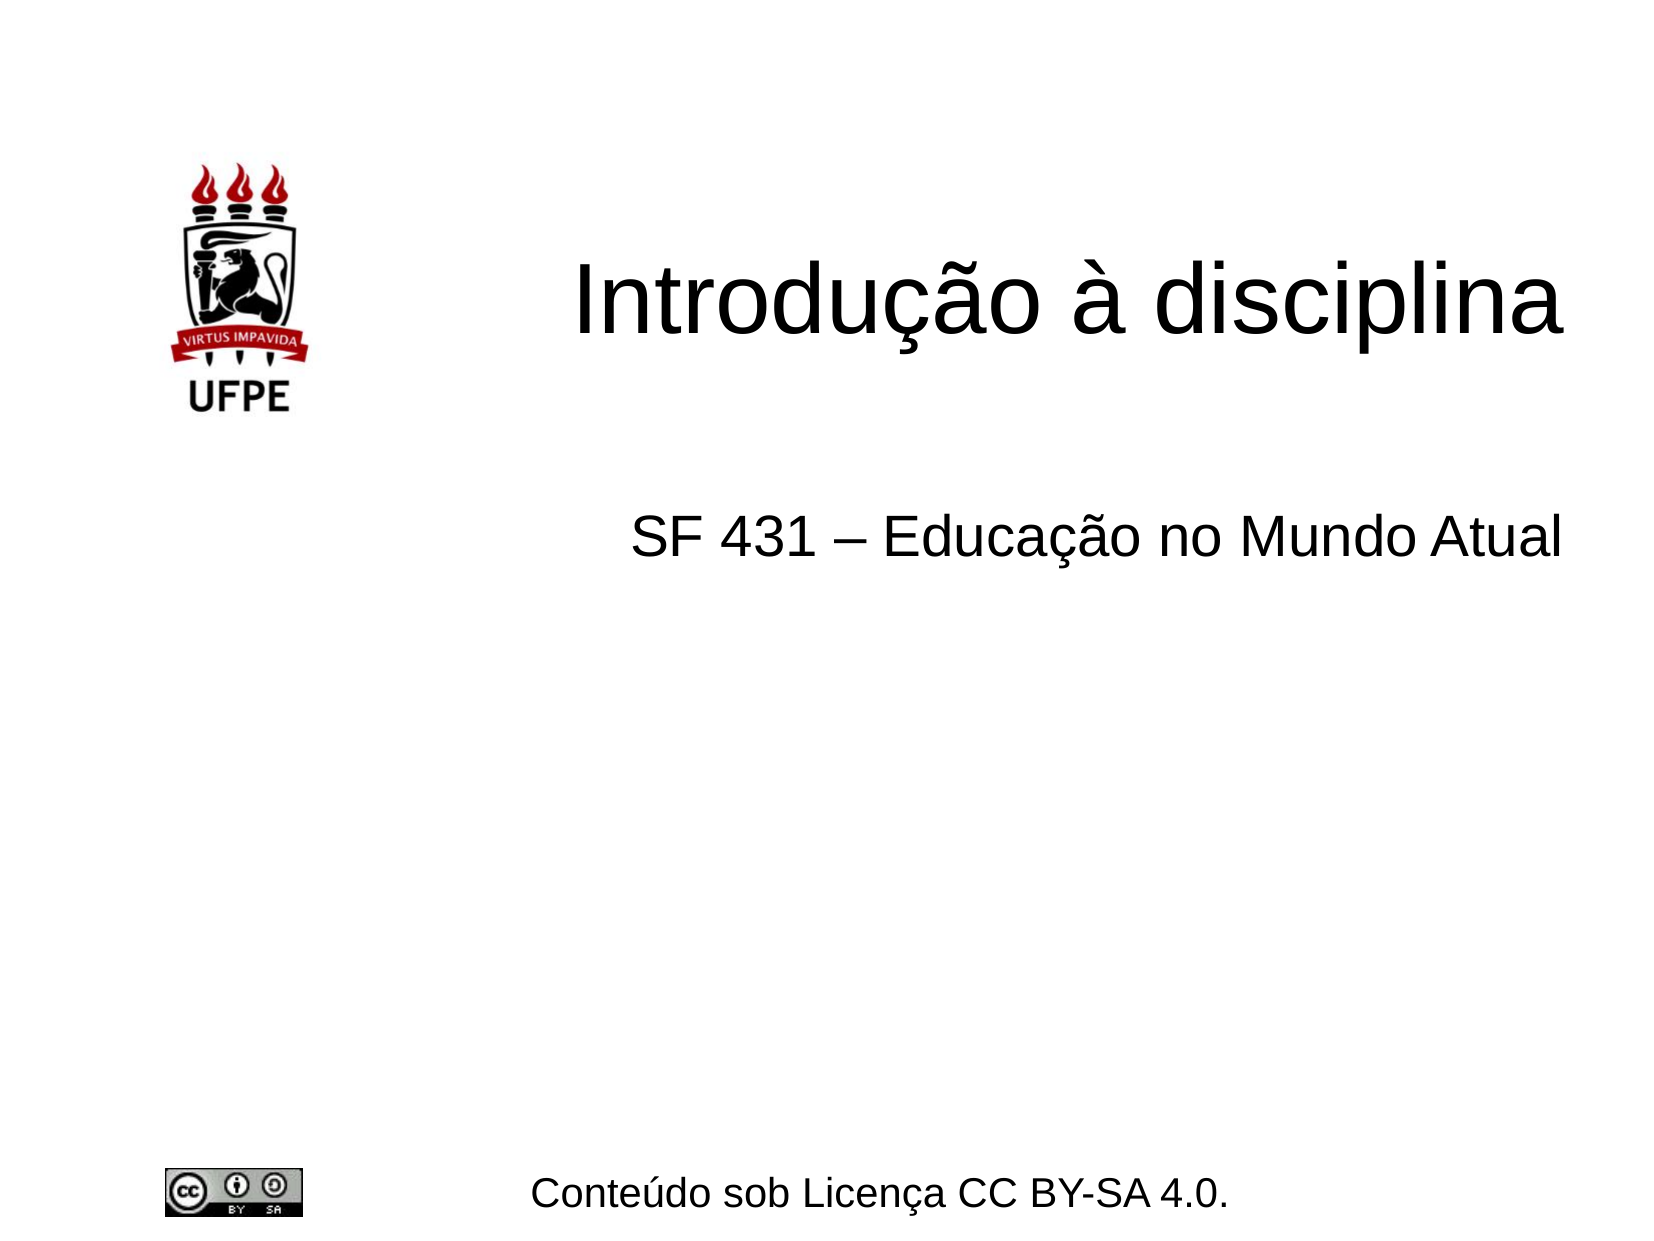

# Introdução à disciplina
SF 431 – Educação no Mundo Atual
Conteúdo sob Licença CC BY-SA 4.0.